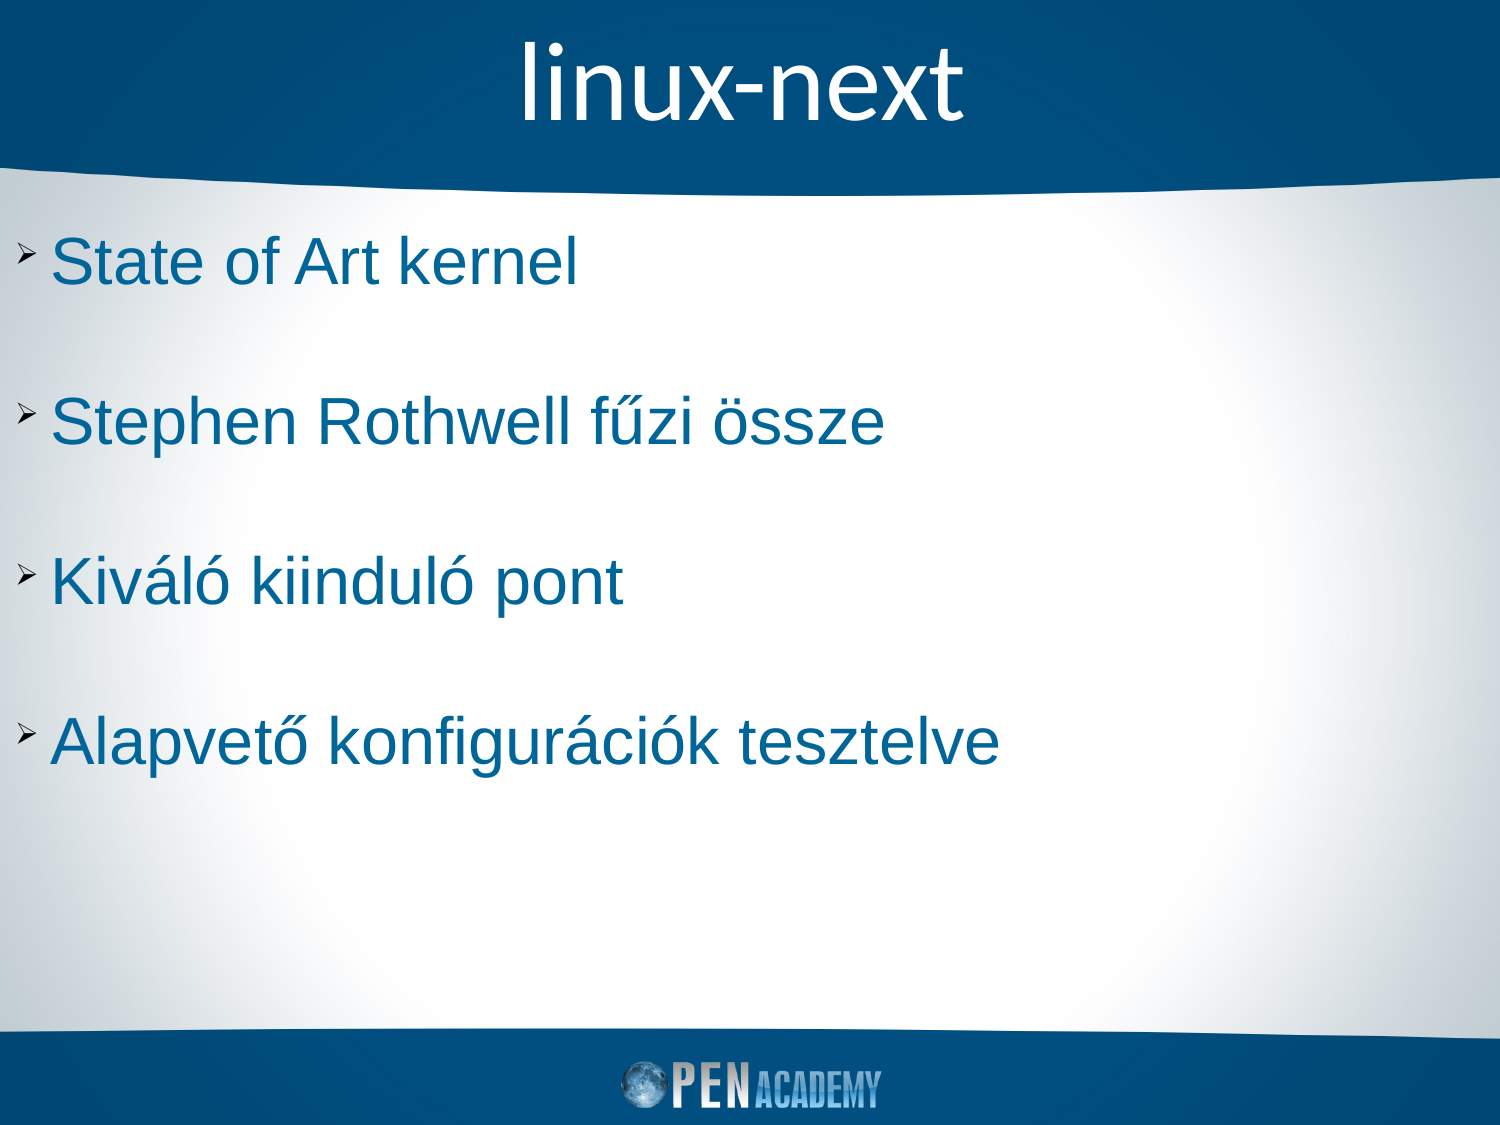

# linux-next
State of Art kernel
Stephen Rothwell fűzi össze
Kiváló kiinduló pont
Alapvető konfigurációk tesztelve